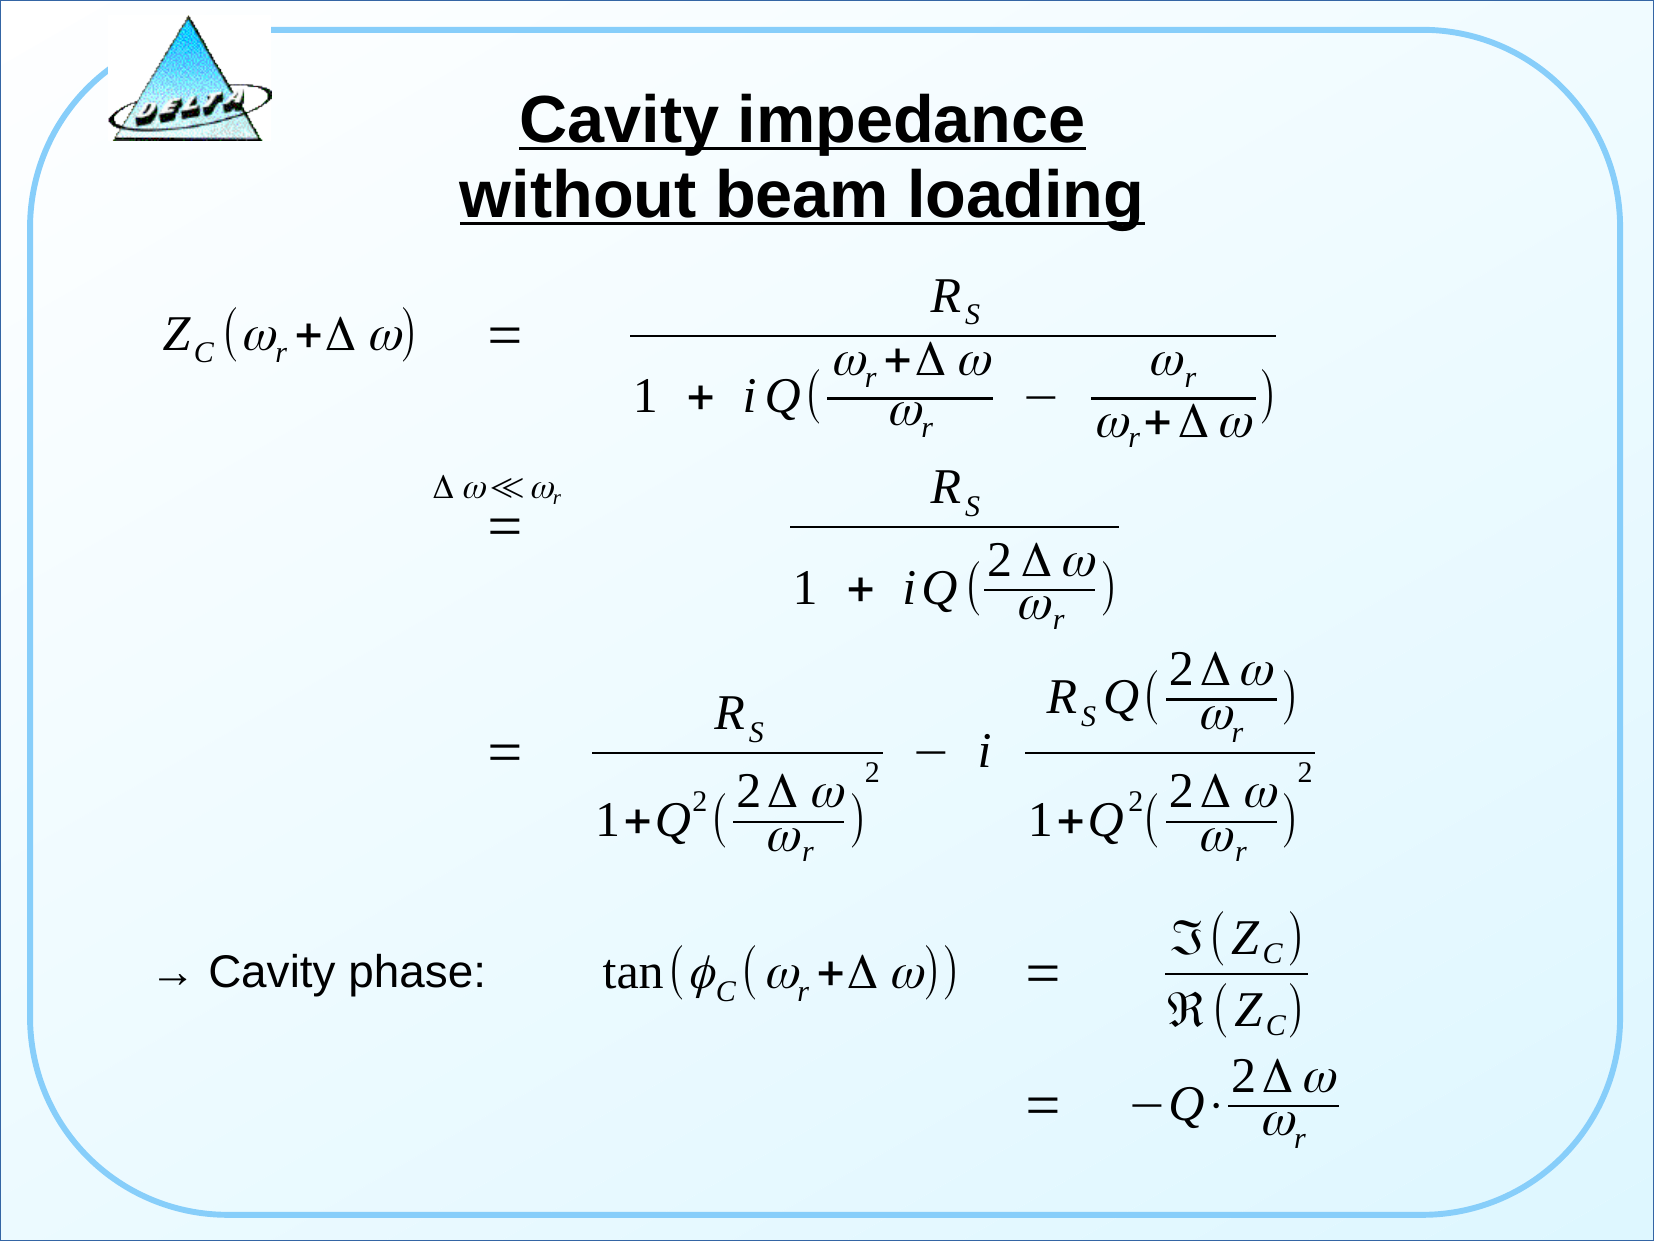

Cavity impedance
without beam loading
→ Cavity phase: